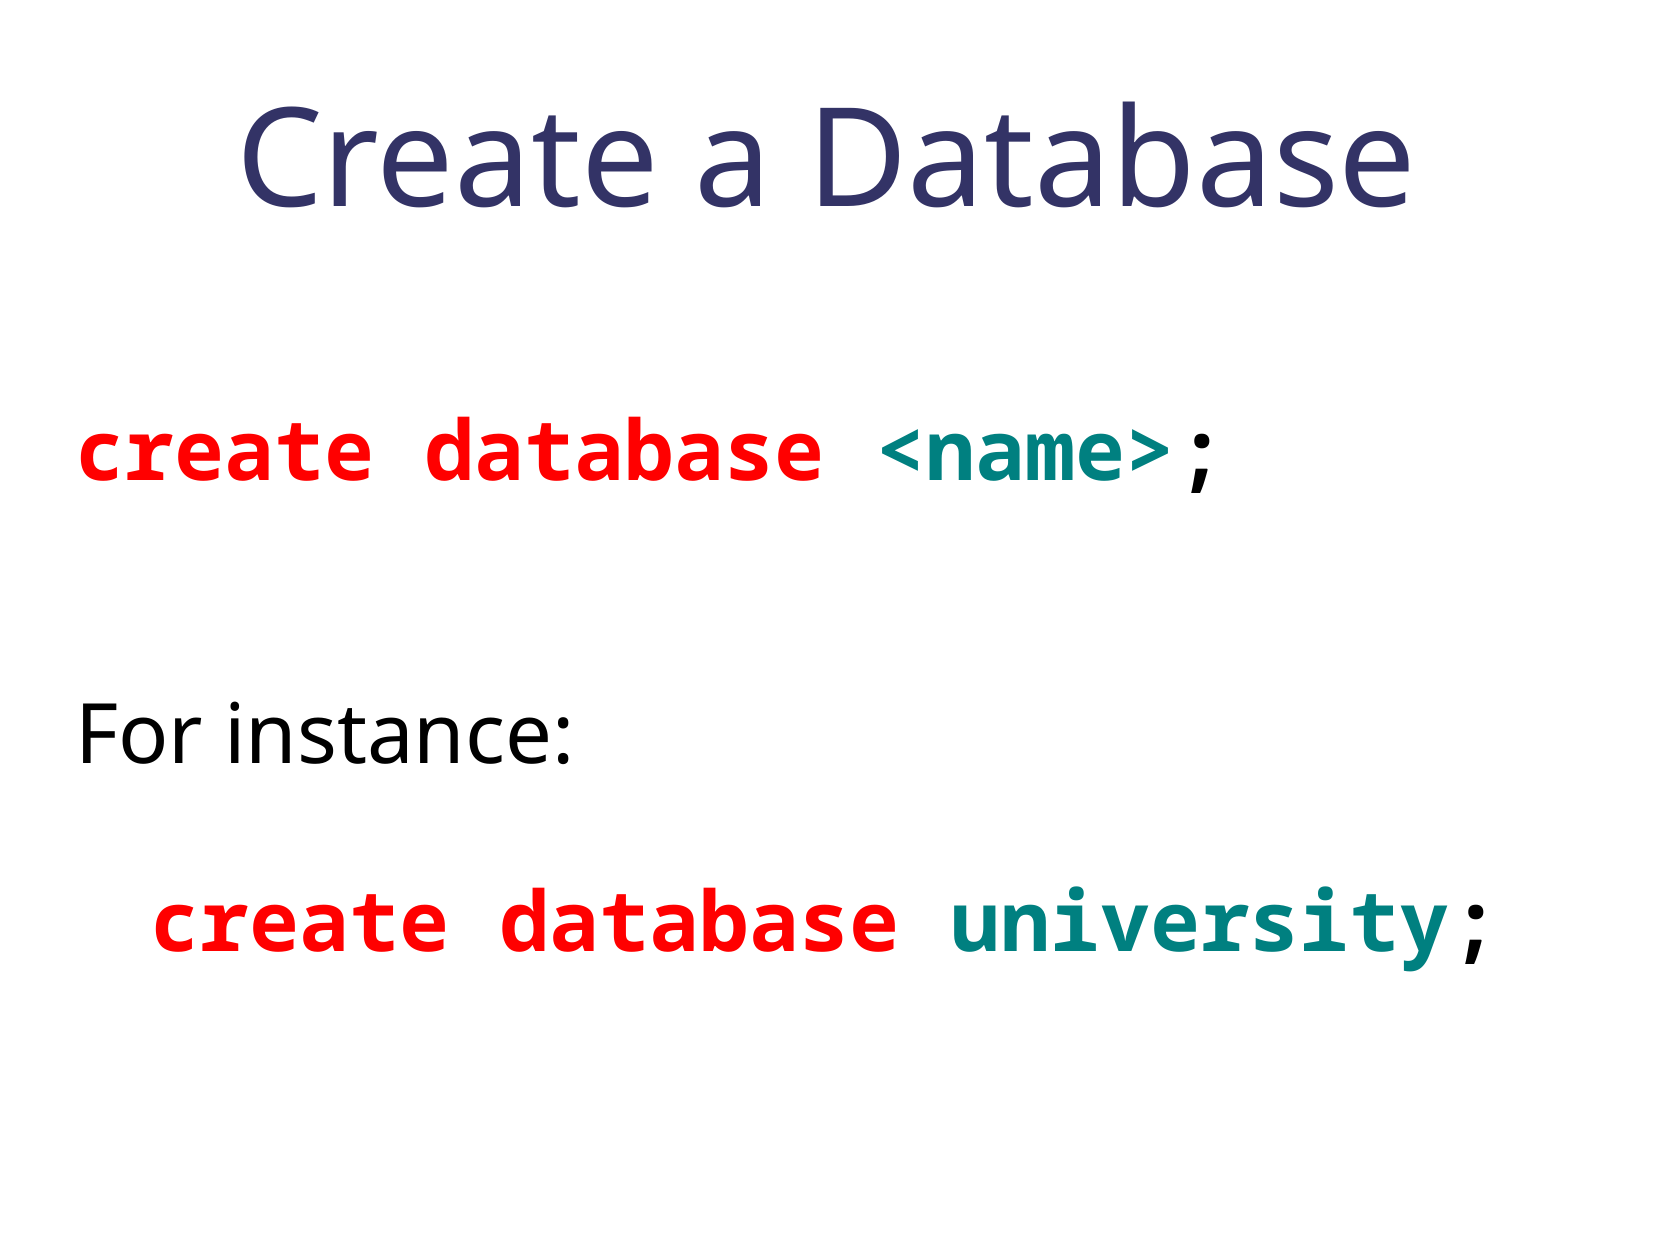

# Create a Database
create database <name>;
For instance:
create database university;